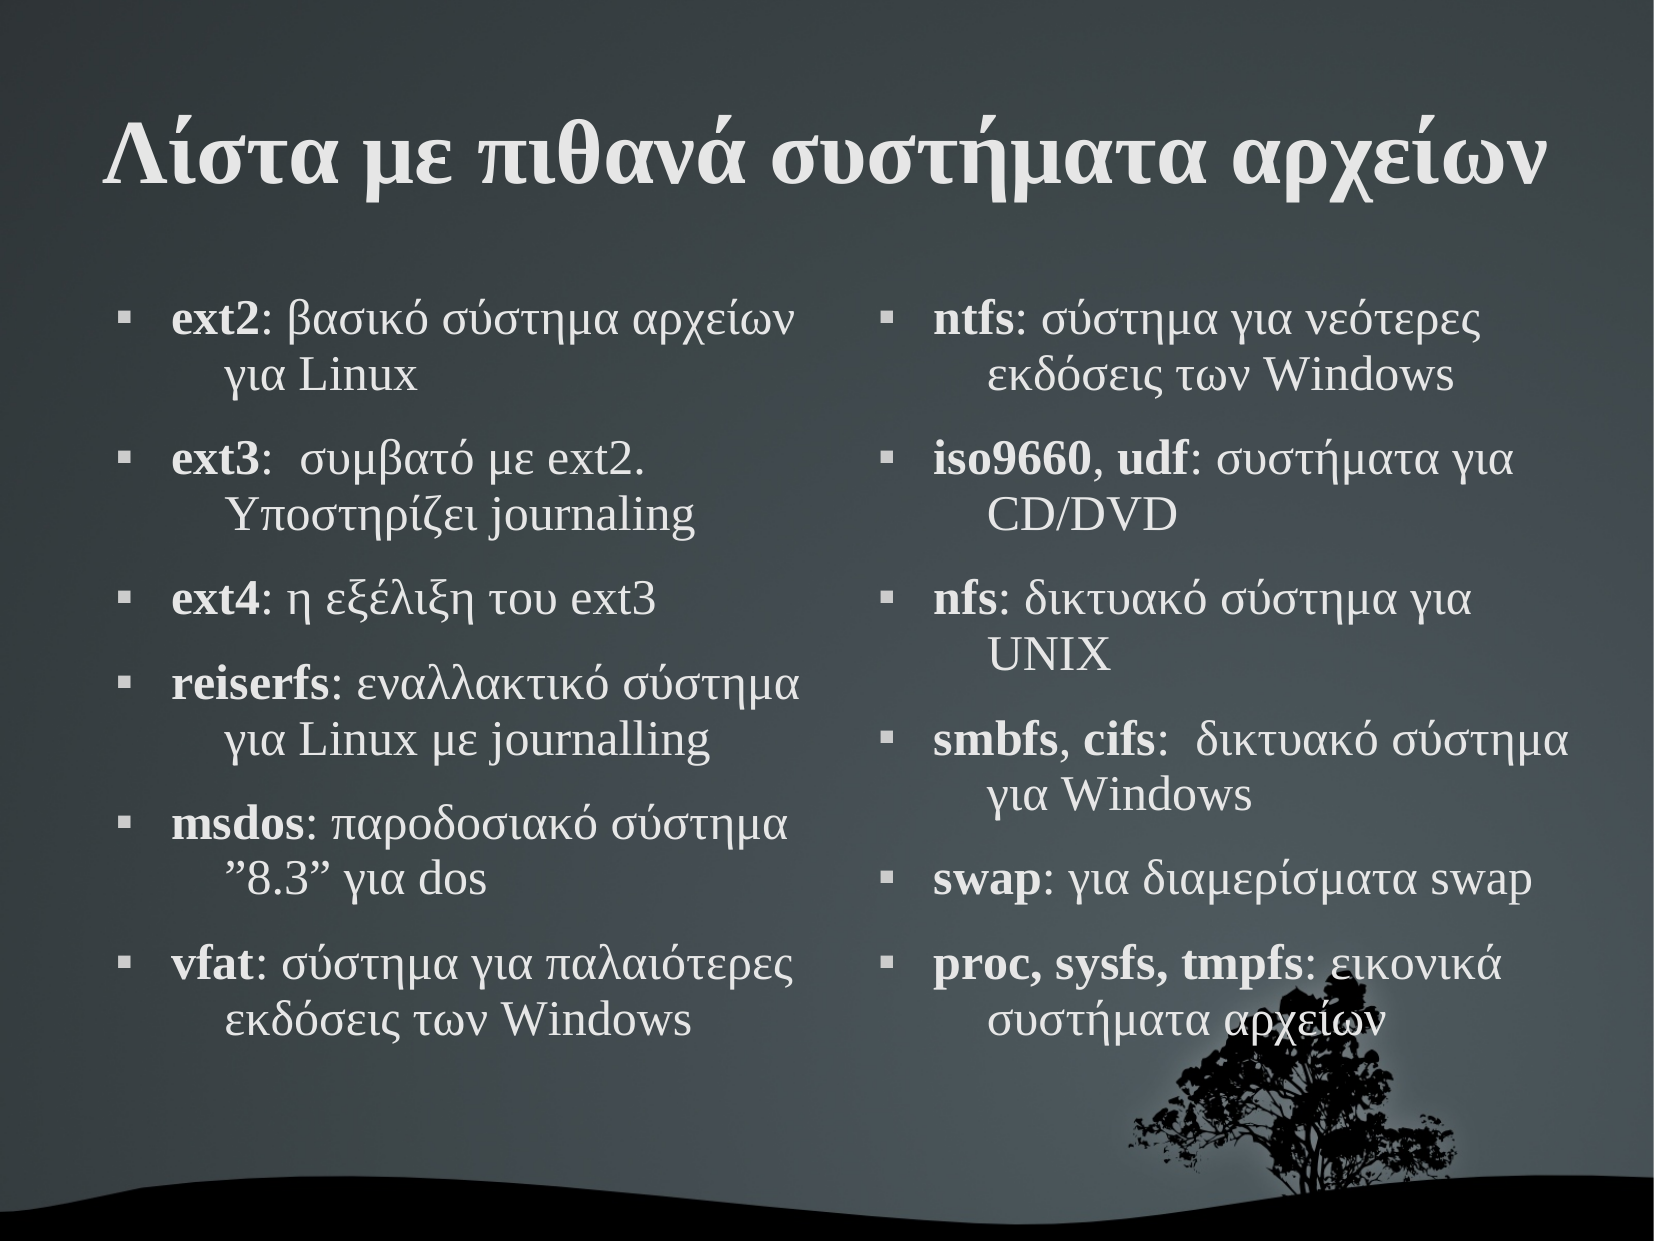

# Λίστα με πιθανά συστήματα αρχείων
ext2: βασικό σύστημα αρχείων για Linux
ext3: συμβατό με ext2. Υποστηρίζει journaling
ext4: η εξέλιξη του ext3
reiserfs: εναλλακτικό σύστημα για Linux με journalling
msdos: παροδοσιακό σύστημα ”8.3” για dos
vfat: σύστημα για παλαιότερες εκδόσεις των Windows
ntfs: σύστημα για νεότερες εκδόσεις των Windows
iso9660, udf: συστήματα για CD/DVD
nfs: δικτυακό σύστημα για UNIX
smbfs, cifs: δικτυακό σύστημα για Windows
swap: για διαμερίσματα swap
proc, sysfs, tmpfs: εικονικά συστήματα αρχείων